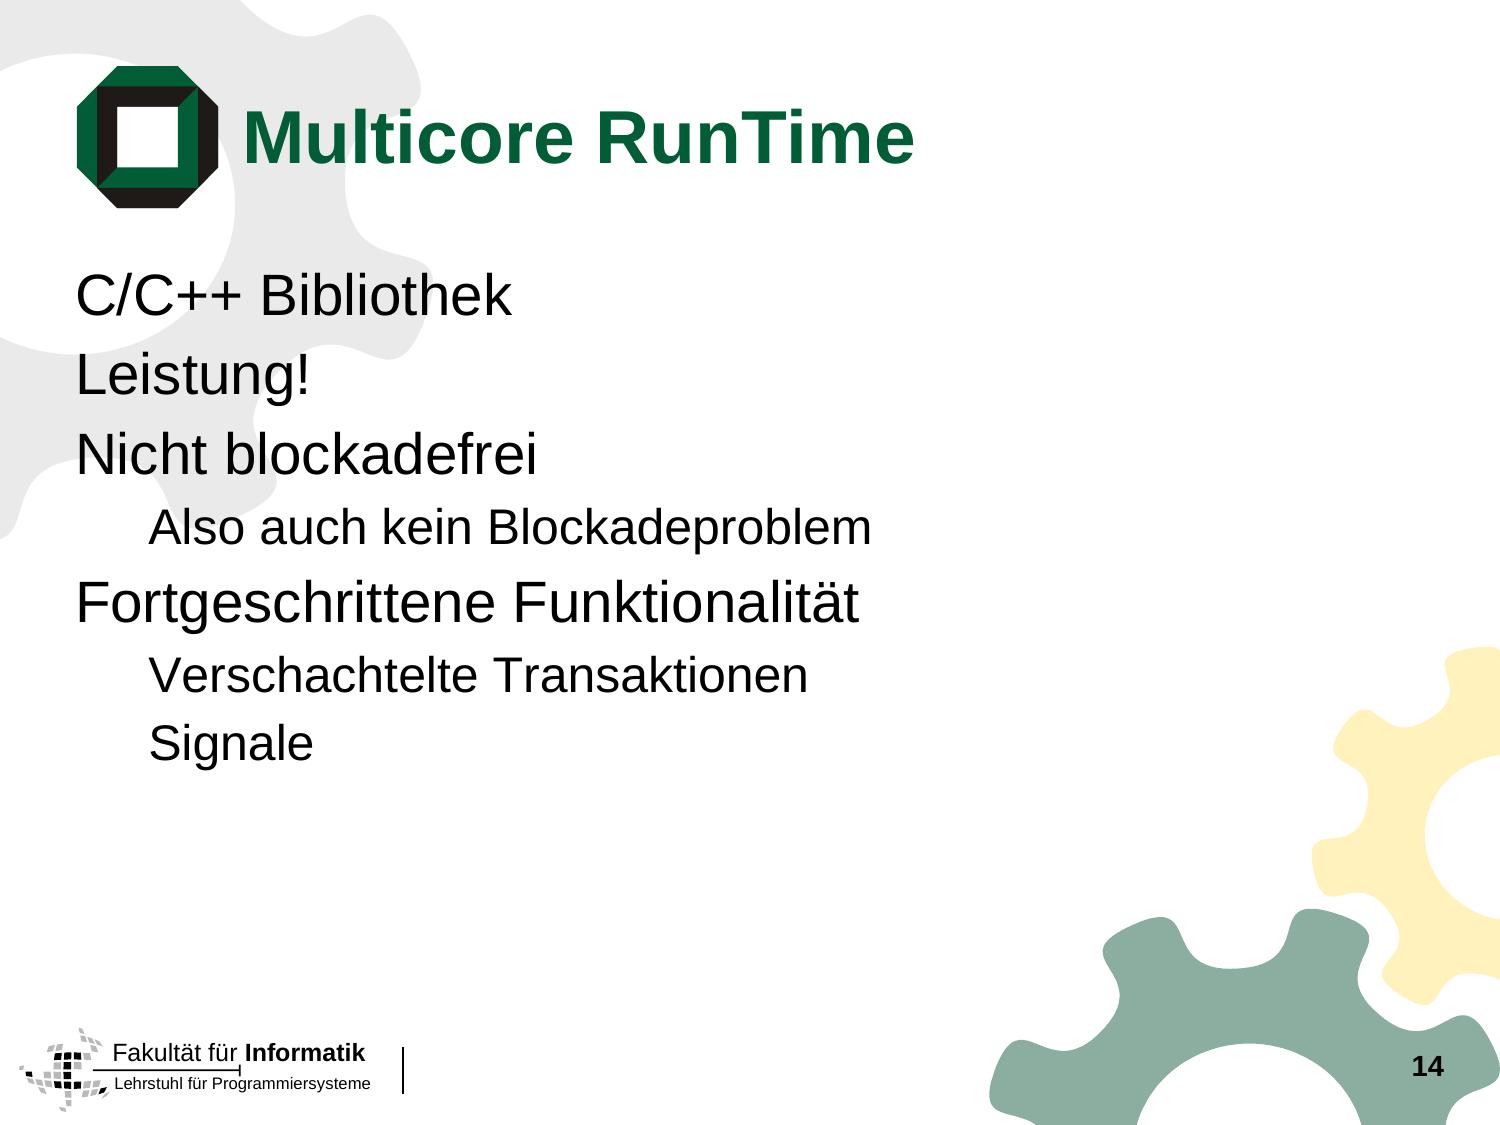

# Multicore RunTime
C/C++ Bibliothek
Leistung!
Nicht blockadefrei
Also auch kein Blockadeproblem
Fortgeschrittene Funktionalität
Verschachtelte Transaktionen
Signale
14